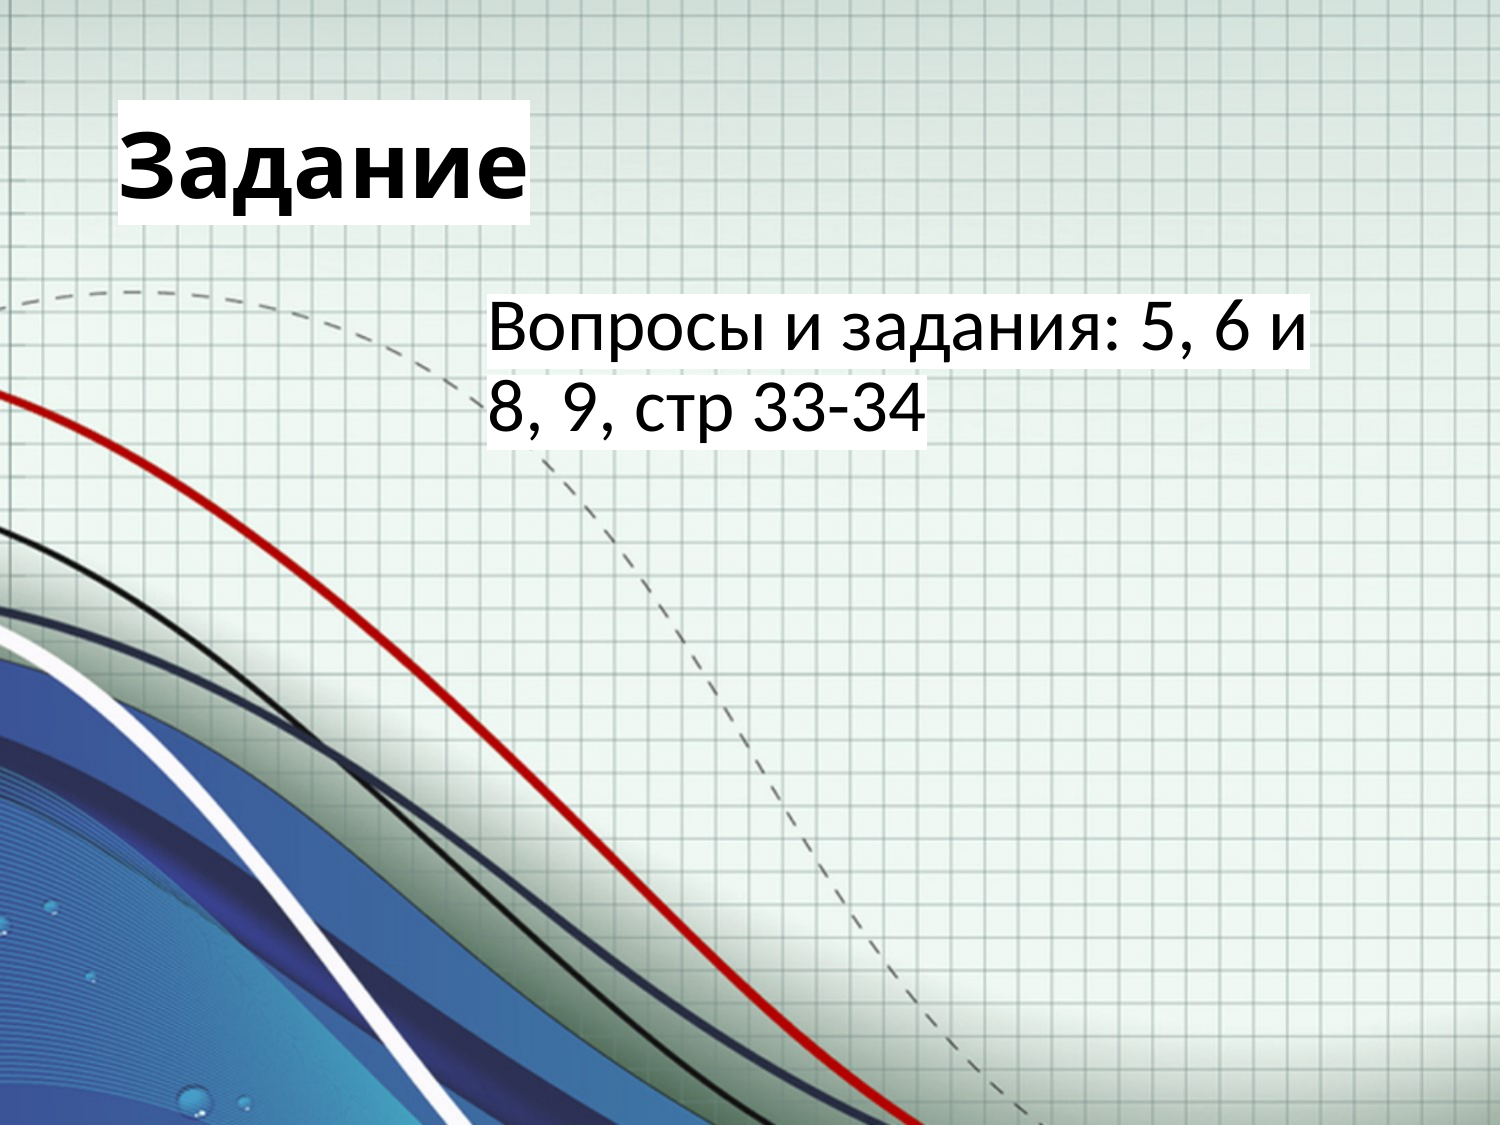

# Задание
Вопросы и задания: 5, 6 и 8, 9, стр 33-34